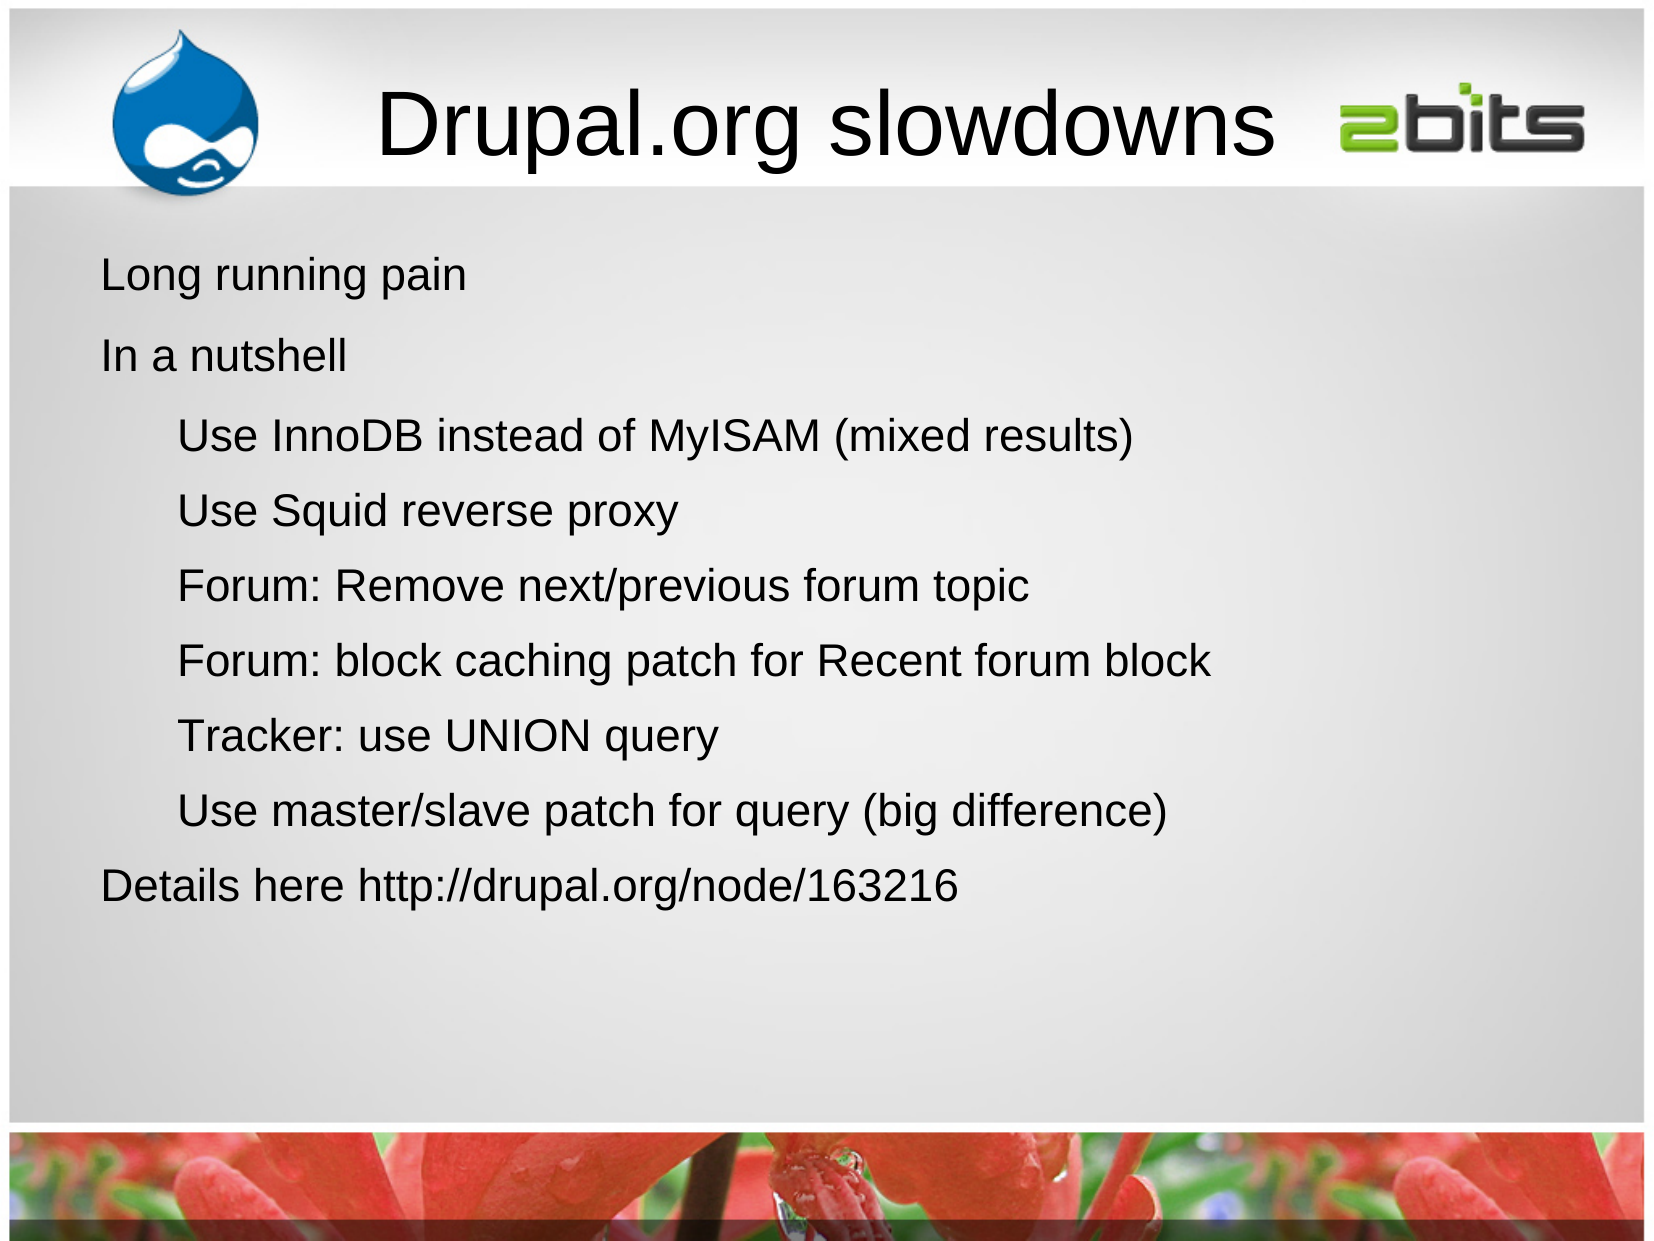

# Drupal.org slowdowns
Long running pain
In a nutshell
Use InnoDB instead of MyISAM (mixed results)
Use Squid reverse proxy
Forum: Remove next/previous forum topic
Forum: block caching patch for Recent forum block
Tracker: use UNION query
Use master/slave patch for query (big difference)
Details here http://drupal.org/node/163216